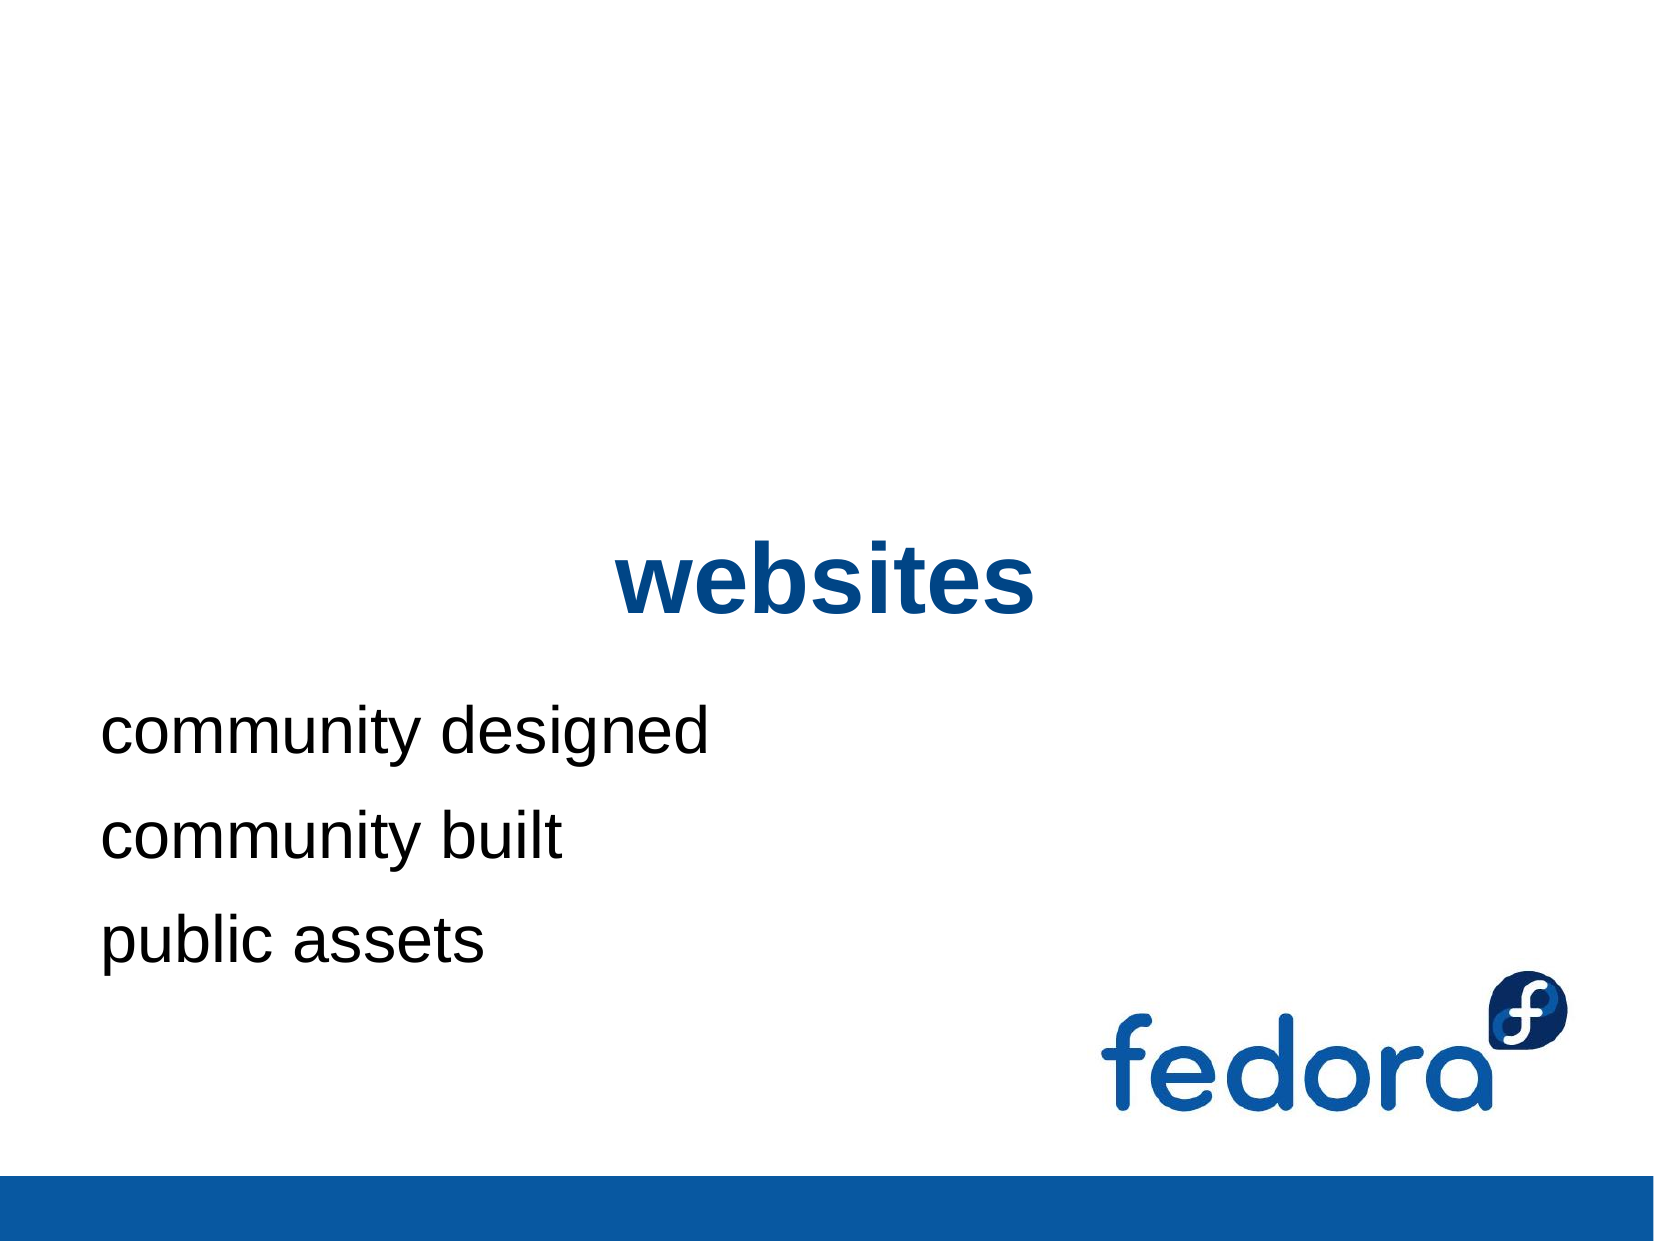

# websites
community designed
community built
public assets